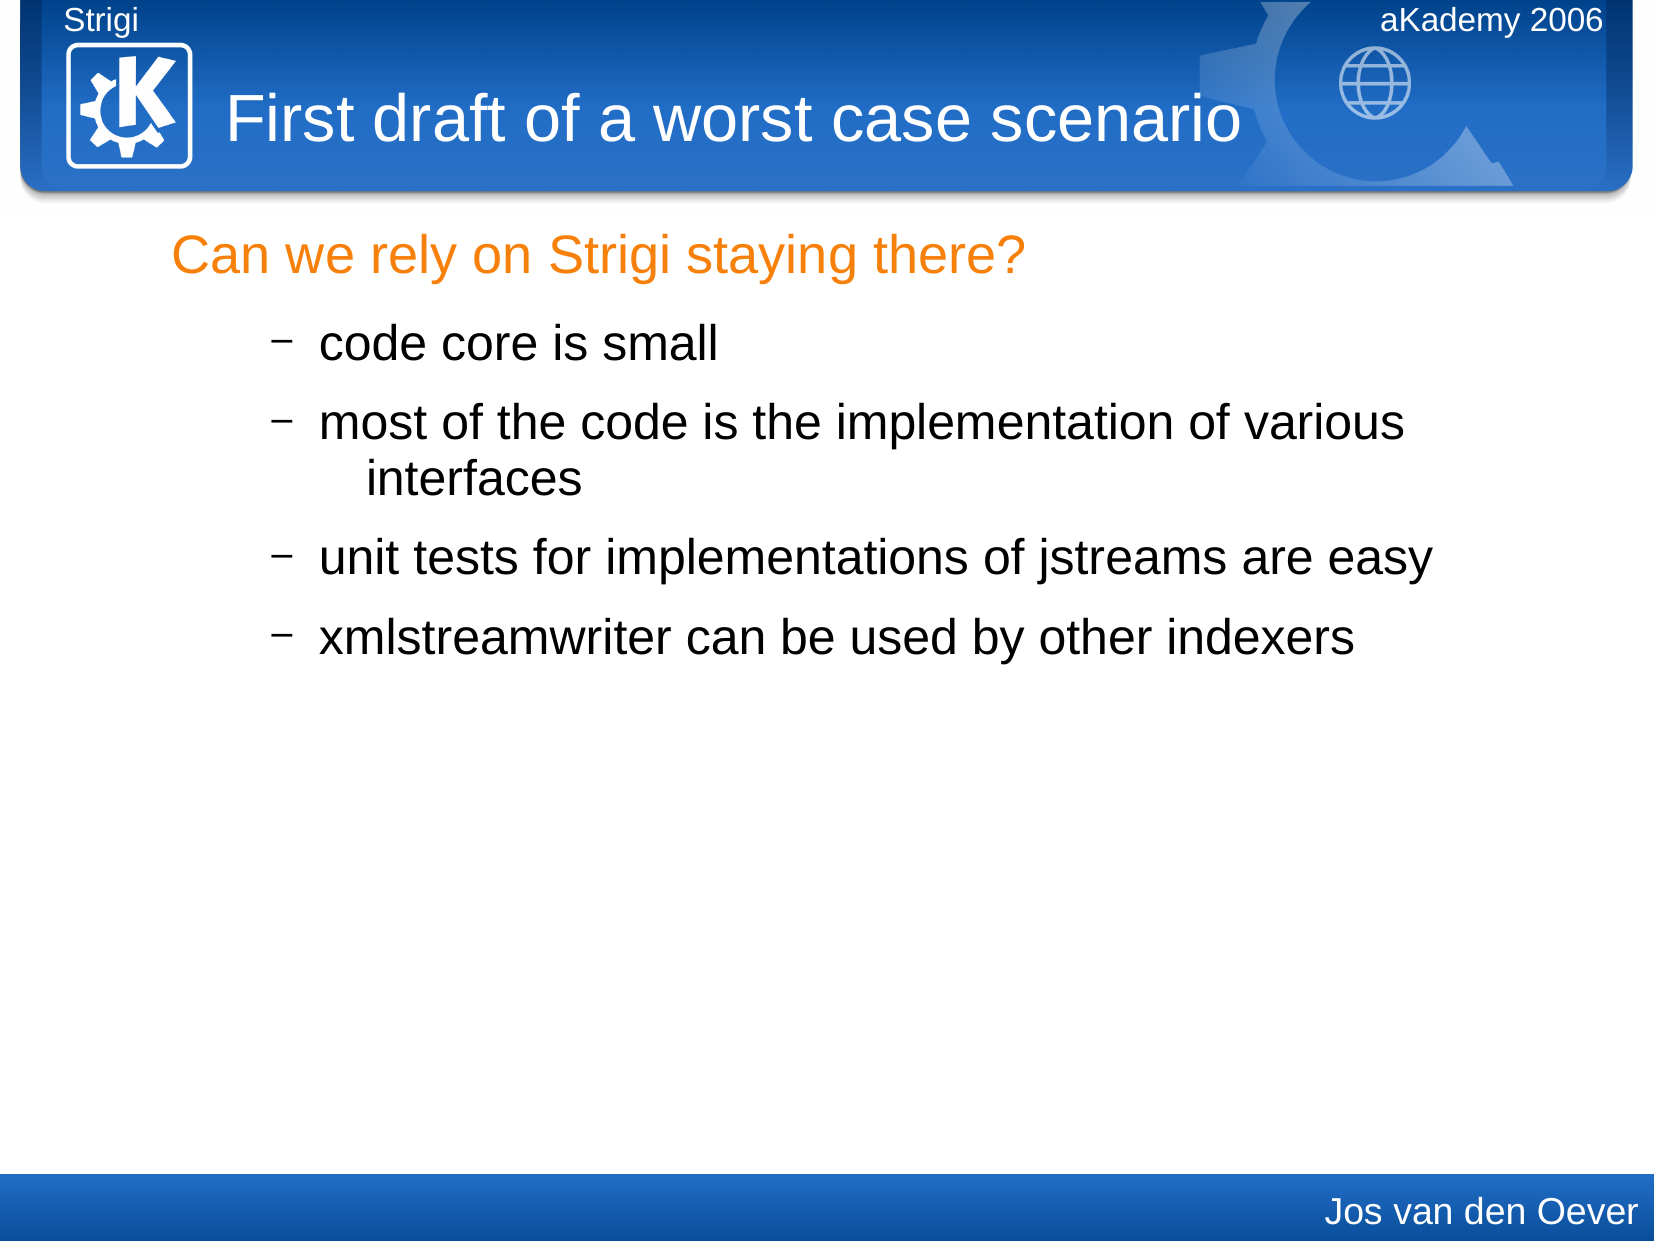

# First draft of a worst case scenario
Can we rely on Strigi staying there?
code core is small
most of the code is the implementation of various interfaces
unit tests for implementations of jstreams are easy
xmlstreamwriter can be used by other indexers